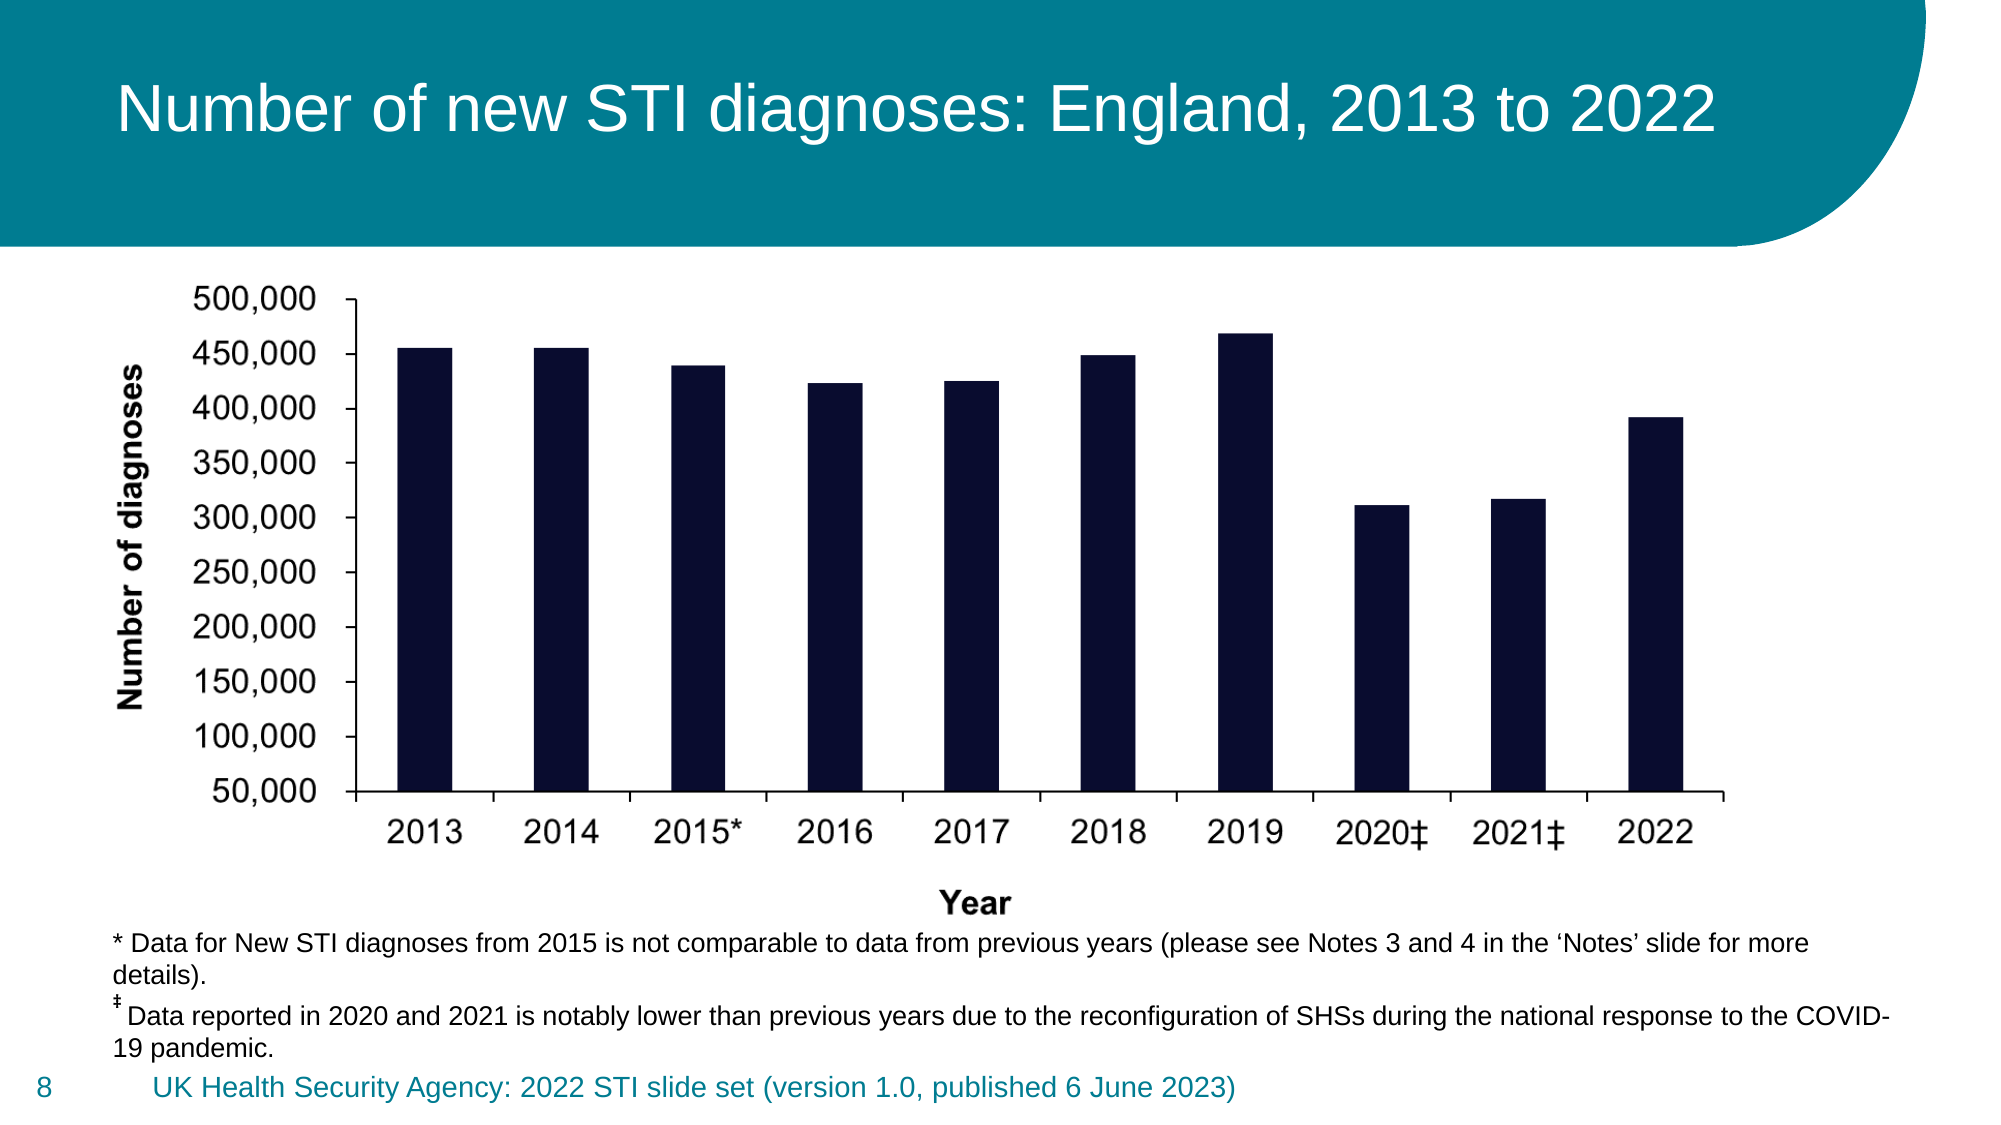

# Number of new STI diagnoses: England, 2013 to 2022
* Data for New STI diagnoses from 2015 is not comparable to data from previous years (please see Notes 3 and 4 in the ‘Notes’ slide for more details).
‡ Data reported in 2020 and 2021 is notably lower than previous years due to the reconfiguration of SHSs during the national response to the COVID-19 pandemic.
8
UK Health Security Agency: 2022 STI slide set (version 1.0, published 6 June 2023)